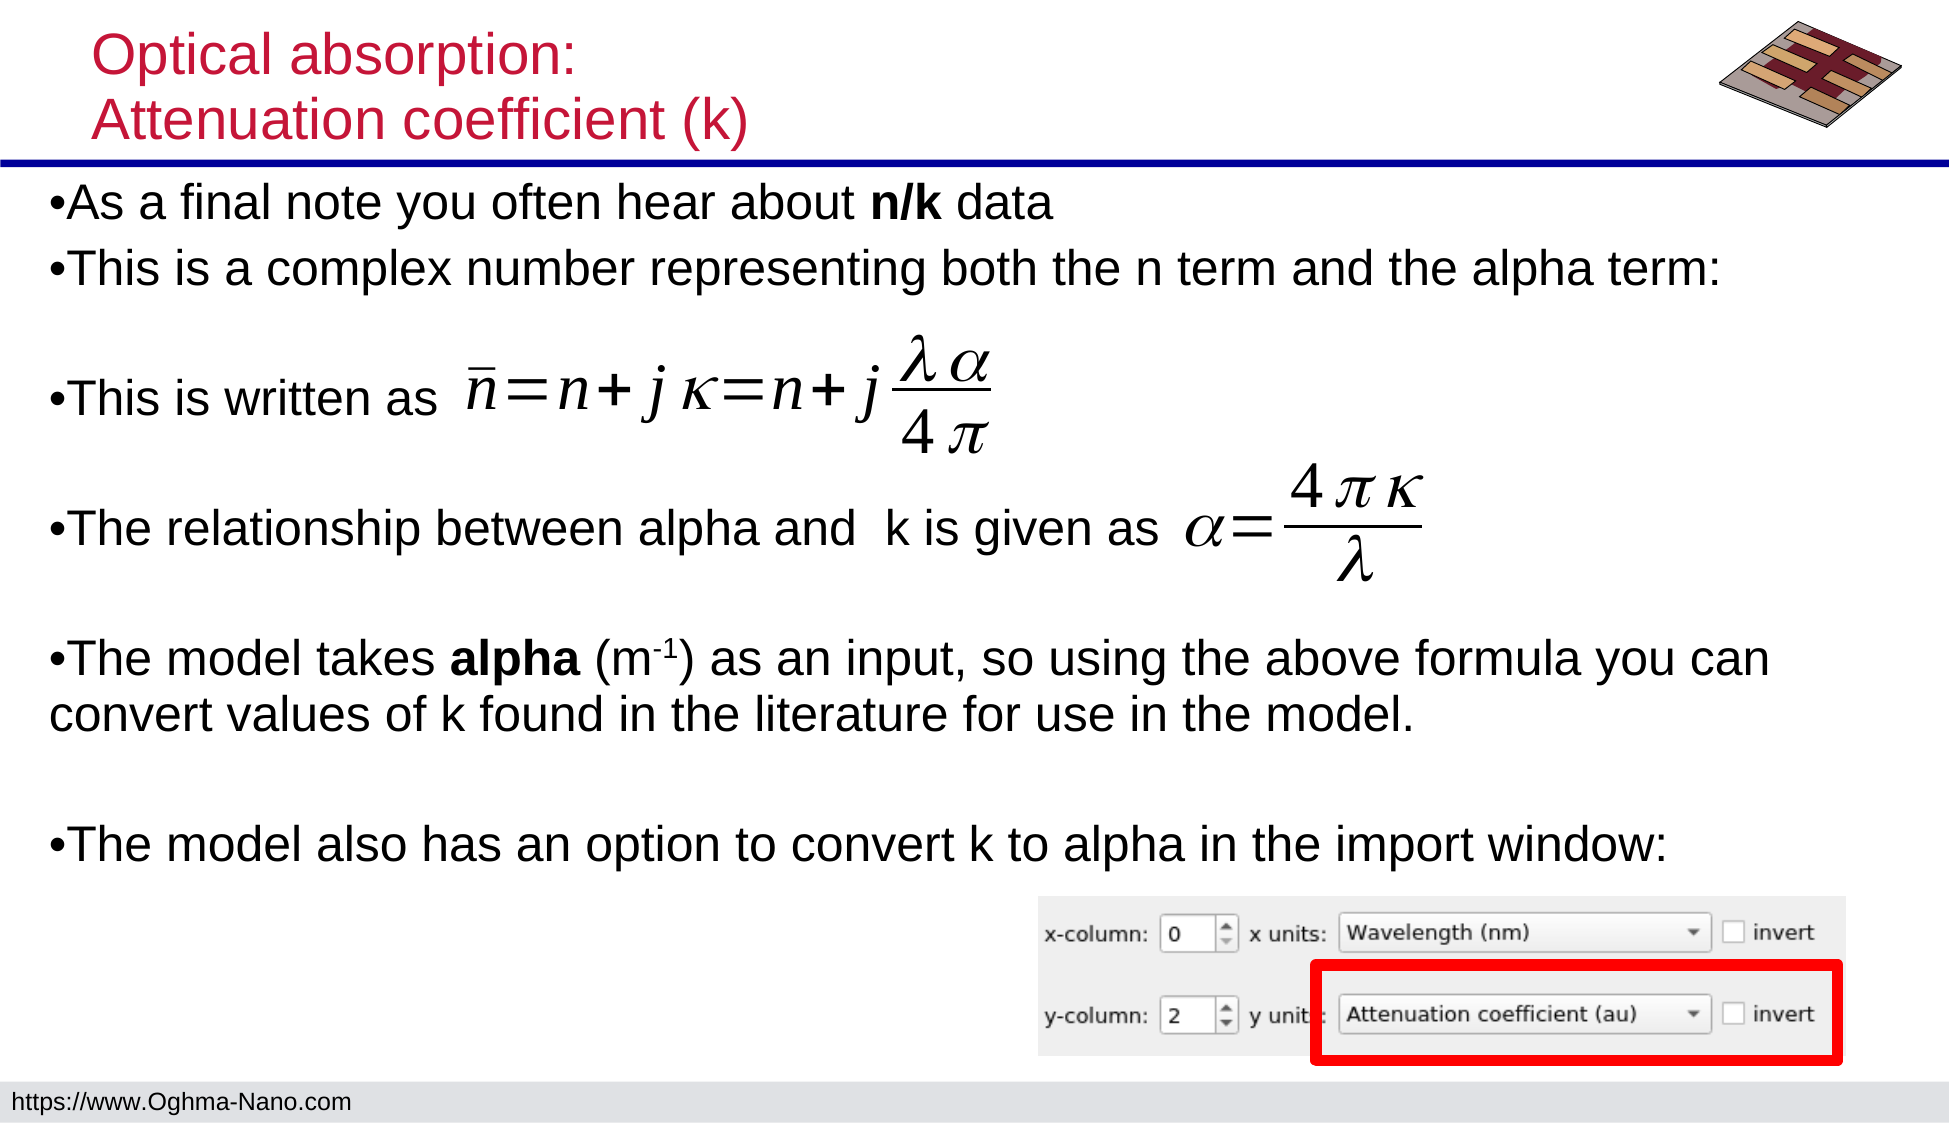

# Optical absorption: Attenuation coefficient (k)
As a final note you often hear about n/k data
This is a complex number representing both the n term and the alpha term:
This is written as
The relationship between alpha and k is given as
The model takes alpha (m-1) as an input, so using the above formula you can convert values of k found in the literature for use in the model.
The model also has an option to convert k to alpha in the import window: